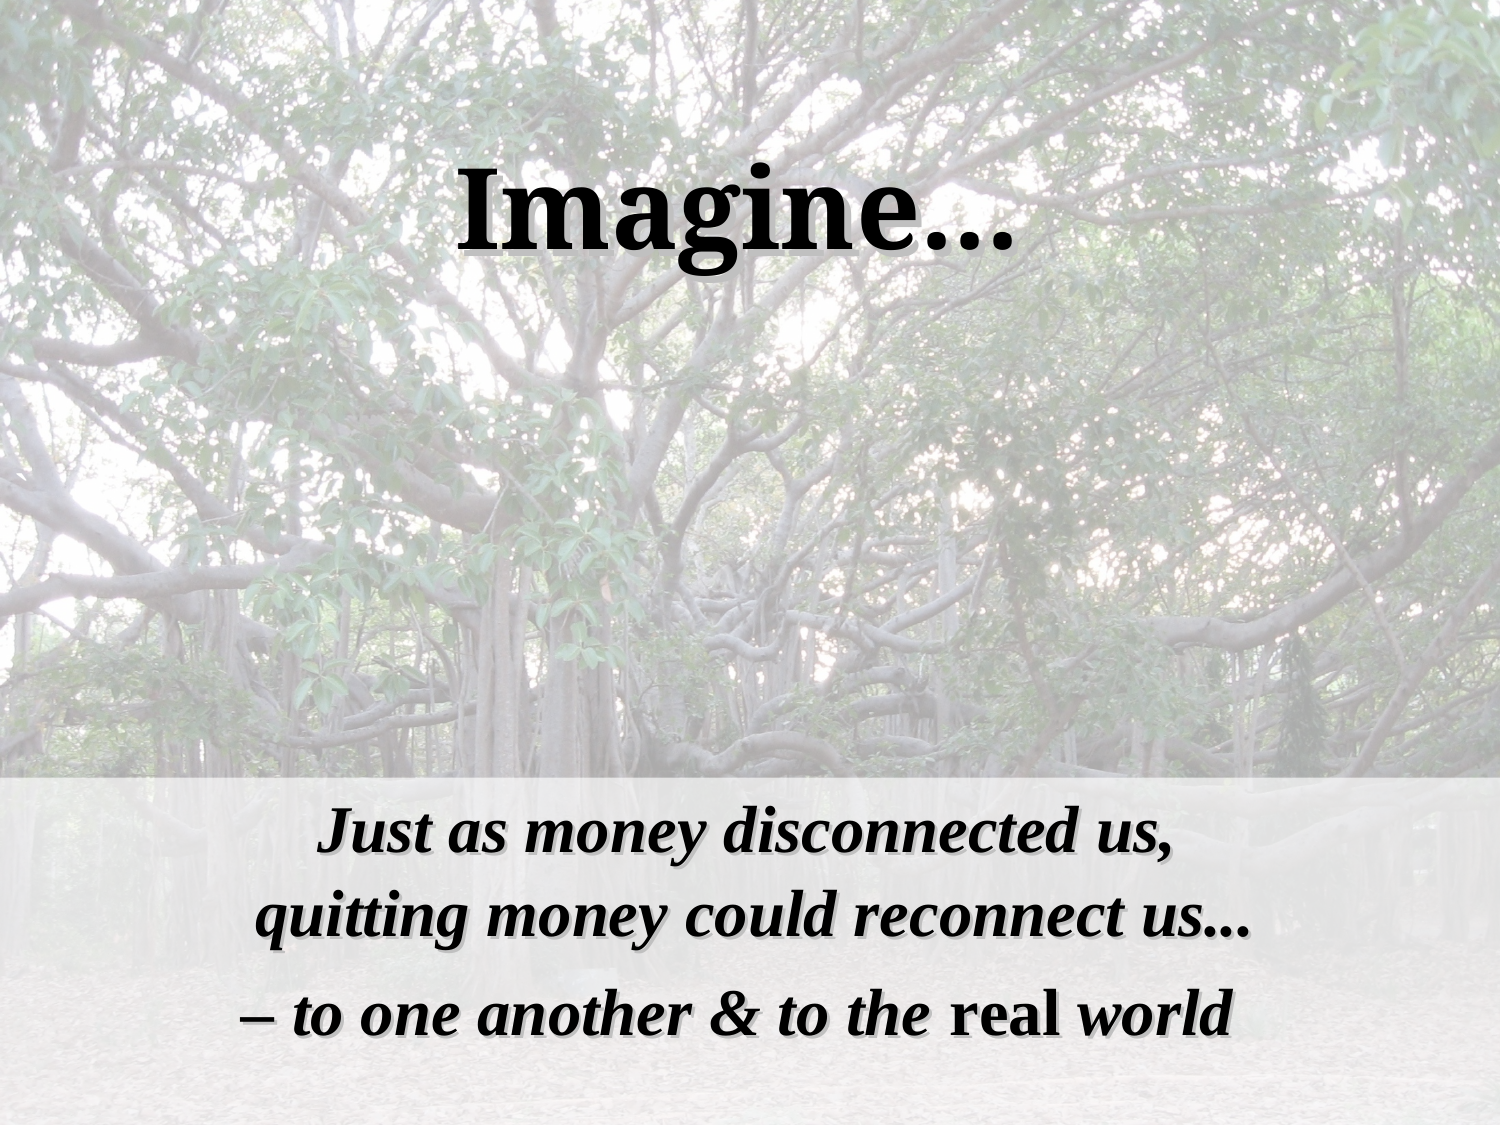

`
Imagine...
C
Just as money disconnected us,
quitting money could reconnect us...
– to one another & to the real world